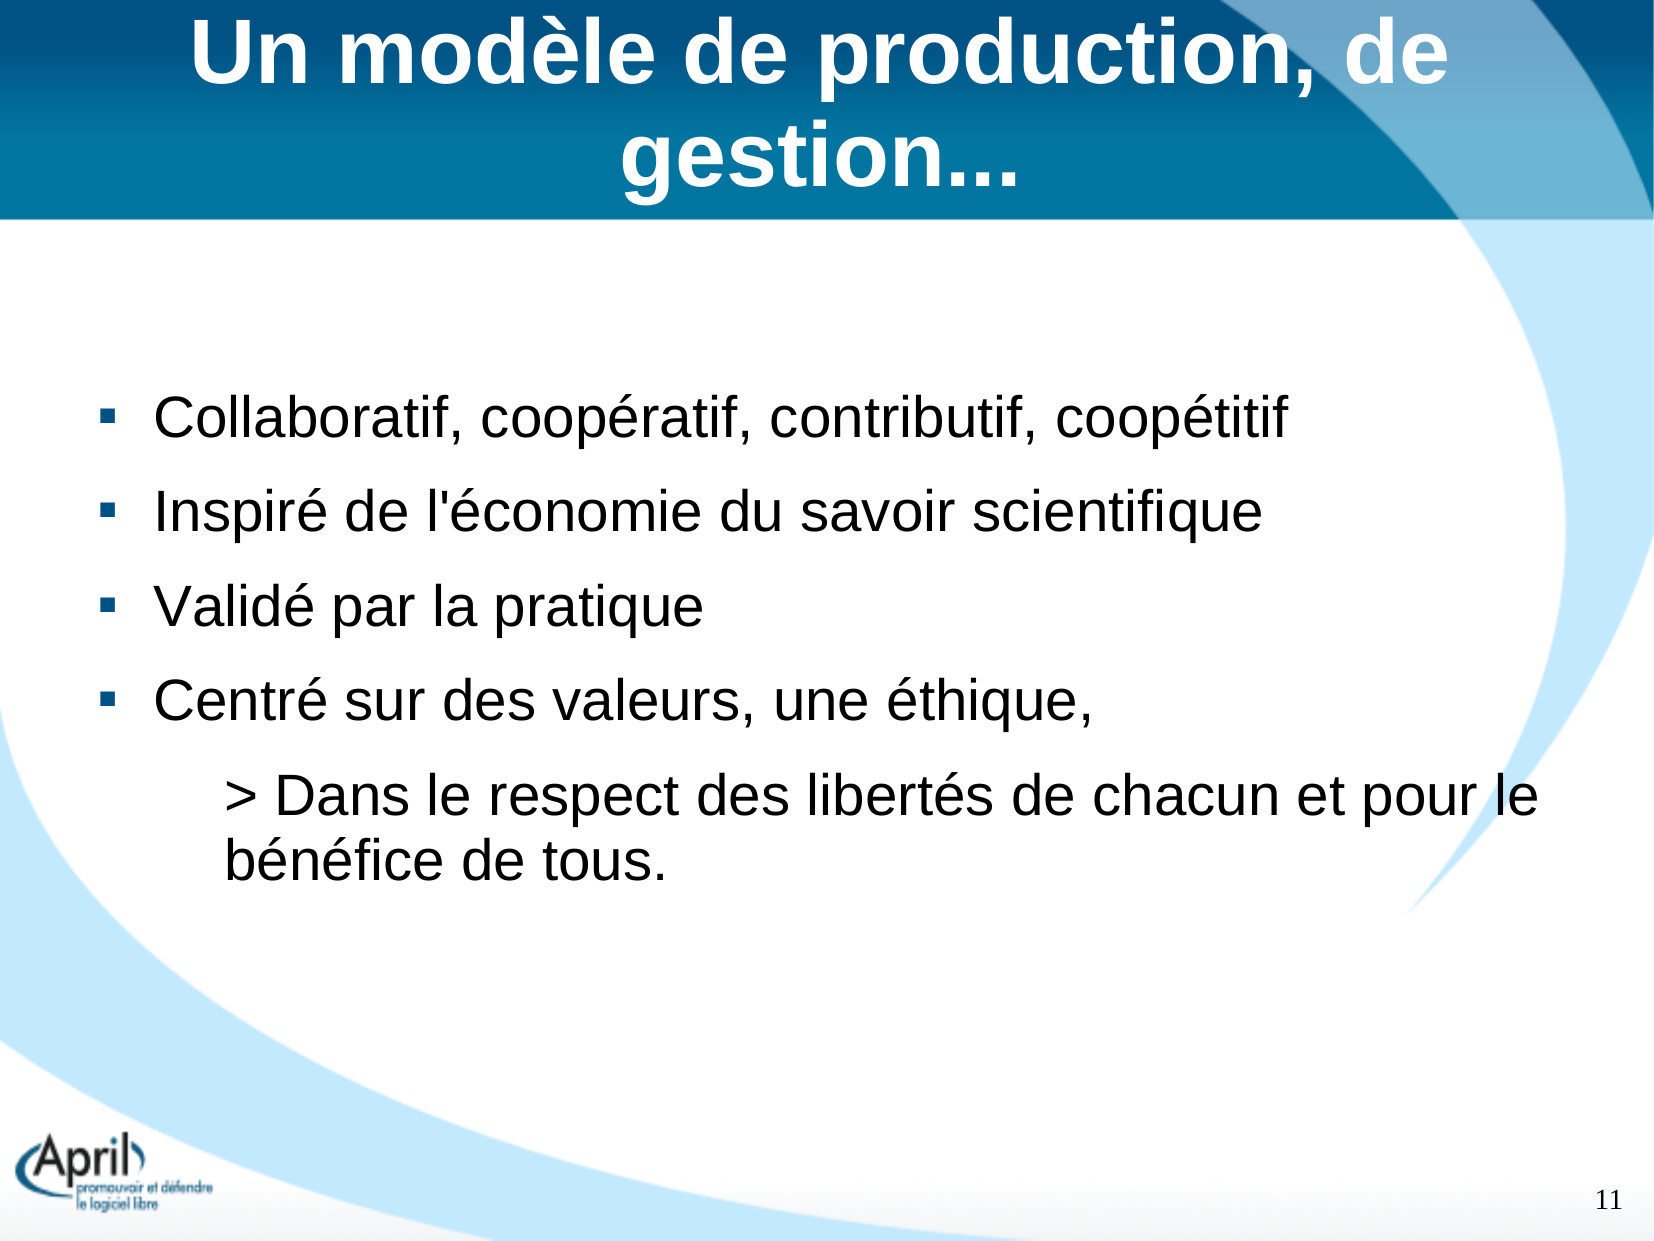

# Un modèle de production, de gestion...
Collaboratif, coopératif, contributif, coopétitif
Inspiré de l'économie du savoir scientifique
Validé par la pratique
Centré sur des valeurs, une éthique,
> Dans le respect des libertés de chacun et pour le bénéfice de tous.
11